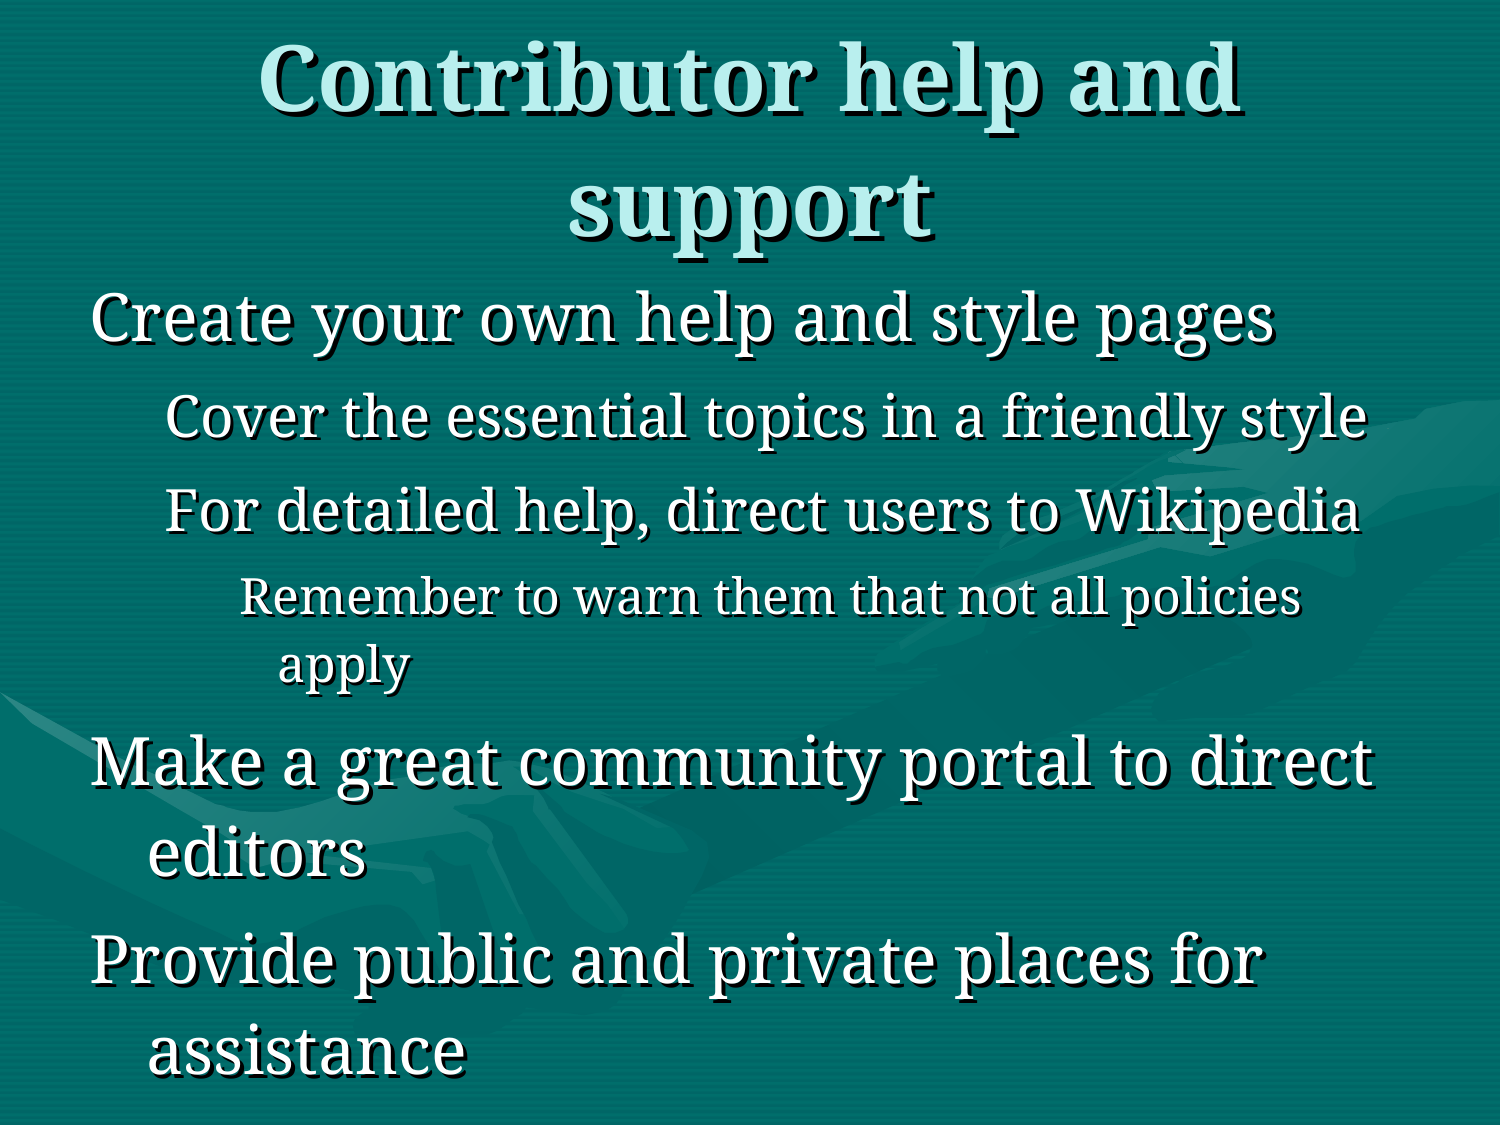

# Contributor help and support
Create your own help and style pages
Cover the essential topics in a friendly style
For detailed help, direct users to Wikipedia
Remember to warn them that not all policies apply
Make a great community portal to direct editors
Provide public and private places for assistance
Public: LiveJournal, forums, mailing lists
Private: User talk, email, IM, phone
Different people prefer different methods